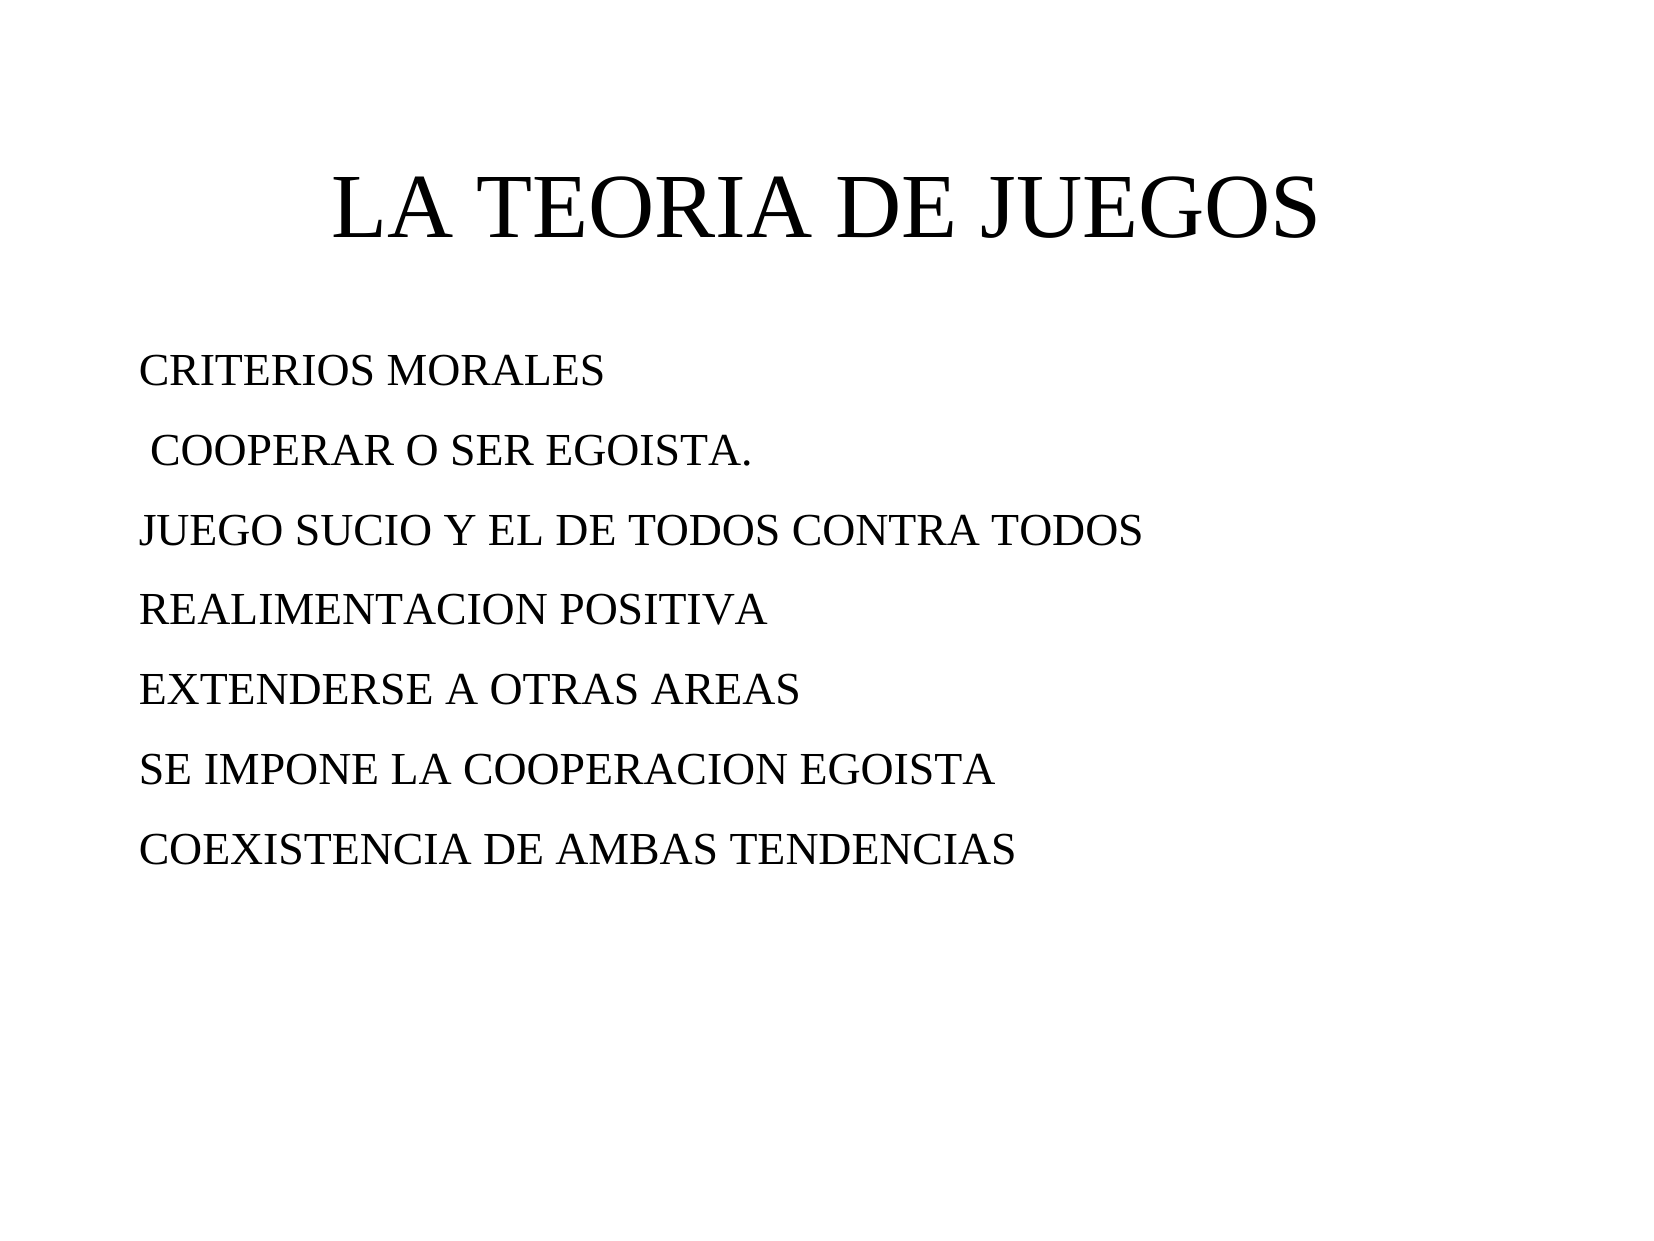

# LA TEORIA DE JUEGOS
CRITERIOS MORALES
 COOPERAR O SER EGOISTA.
JUEGO SUCIO Y EL DE TODOS CONTRA TODOS
REALIMENTACION POSITIVA
EXTENDERSE A OTRAS AREAS
SE IMPONE LA COOPERACION EGOISTA
COEXISTENCIA DE AMBAS TENDENCIAS